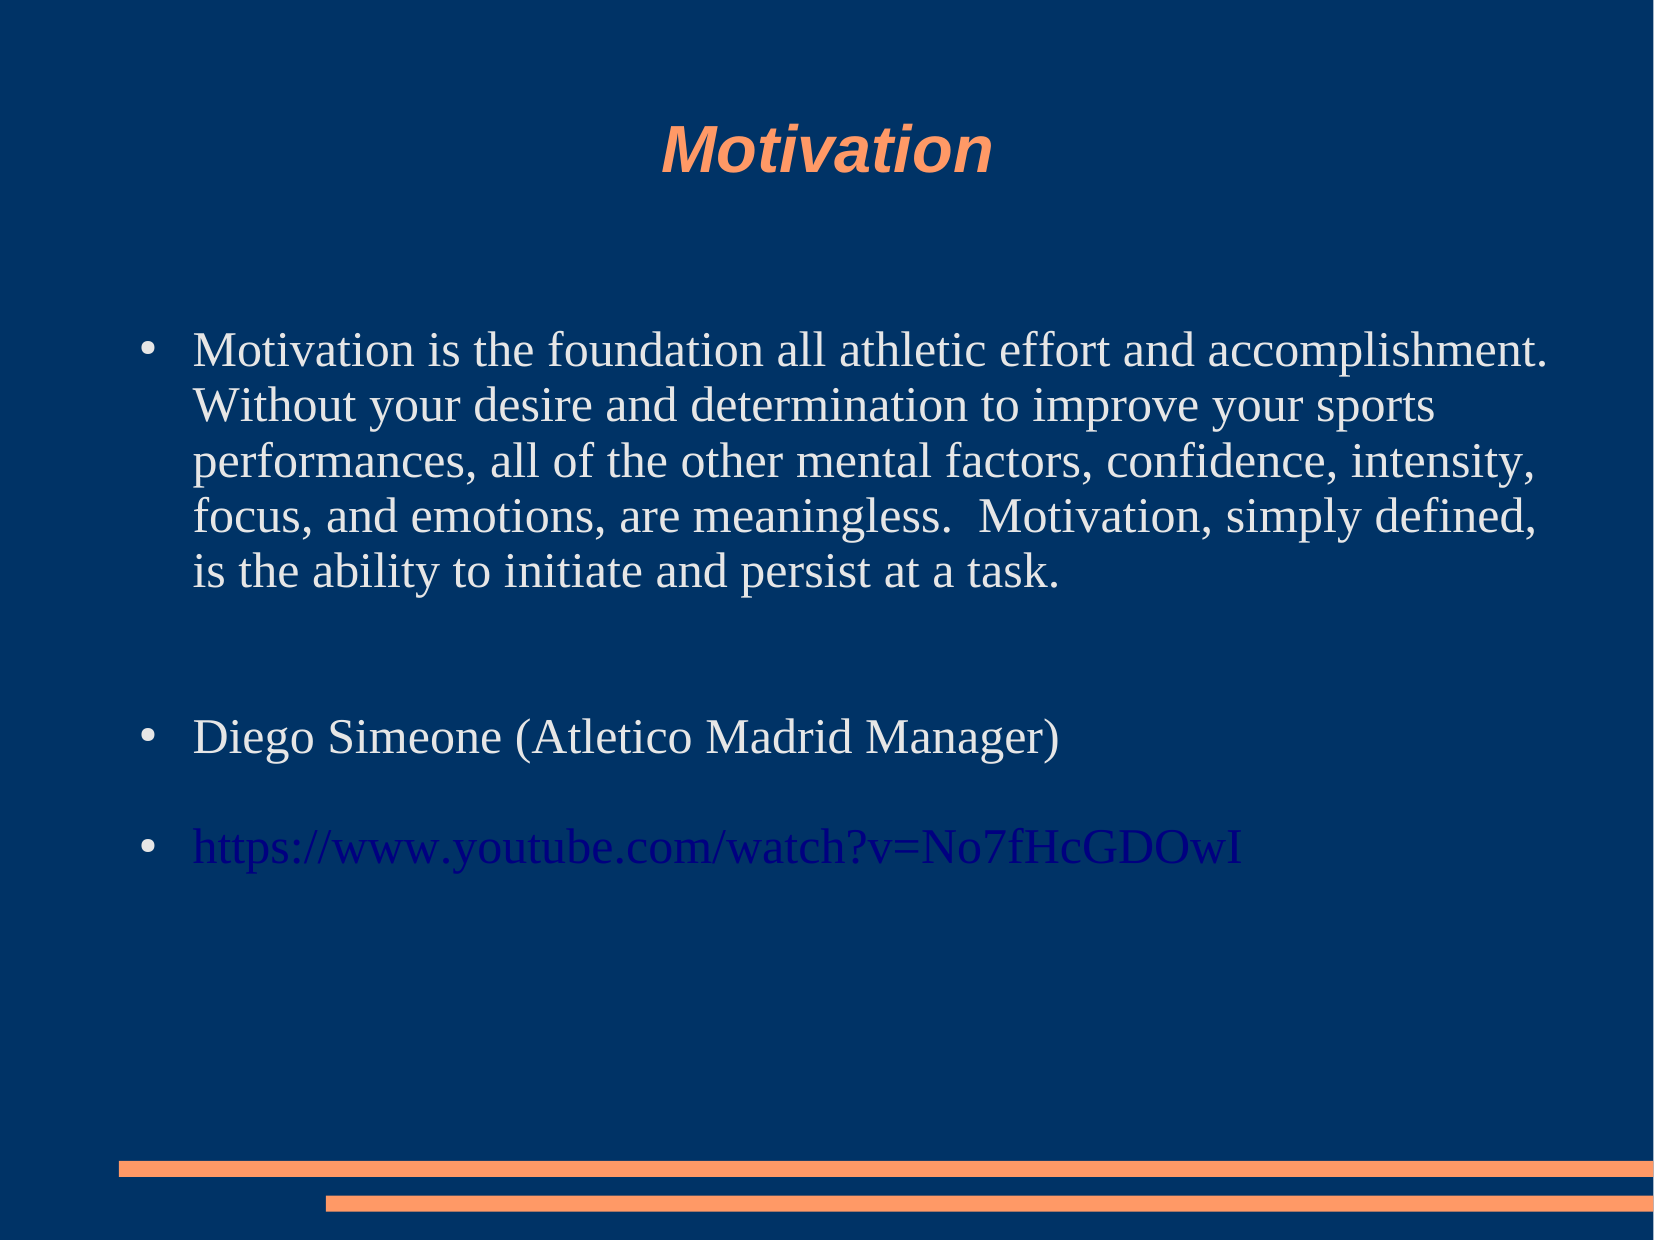

# Motivation
Motivation is the foundation all athletic effort and accomplishment. Without your desire and determination to improve your sports performances, all of the other mental factors, confidence, intensity, focus, and emotions, are meaningless. Motivation, simply defined, is the ability to initiate and persist at a task.
Diego Simeone (Atletico Madrid Manager)
https://www.youtube.com/watch?v=No7fHcGDOwI